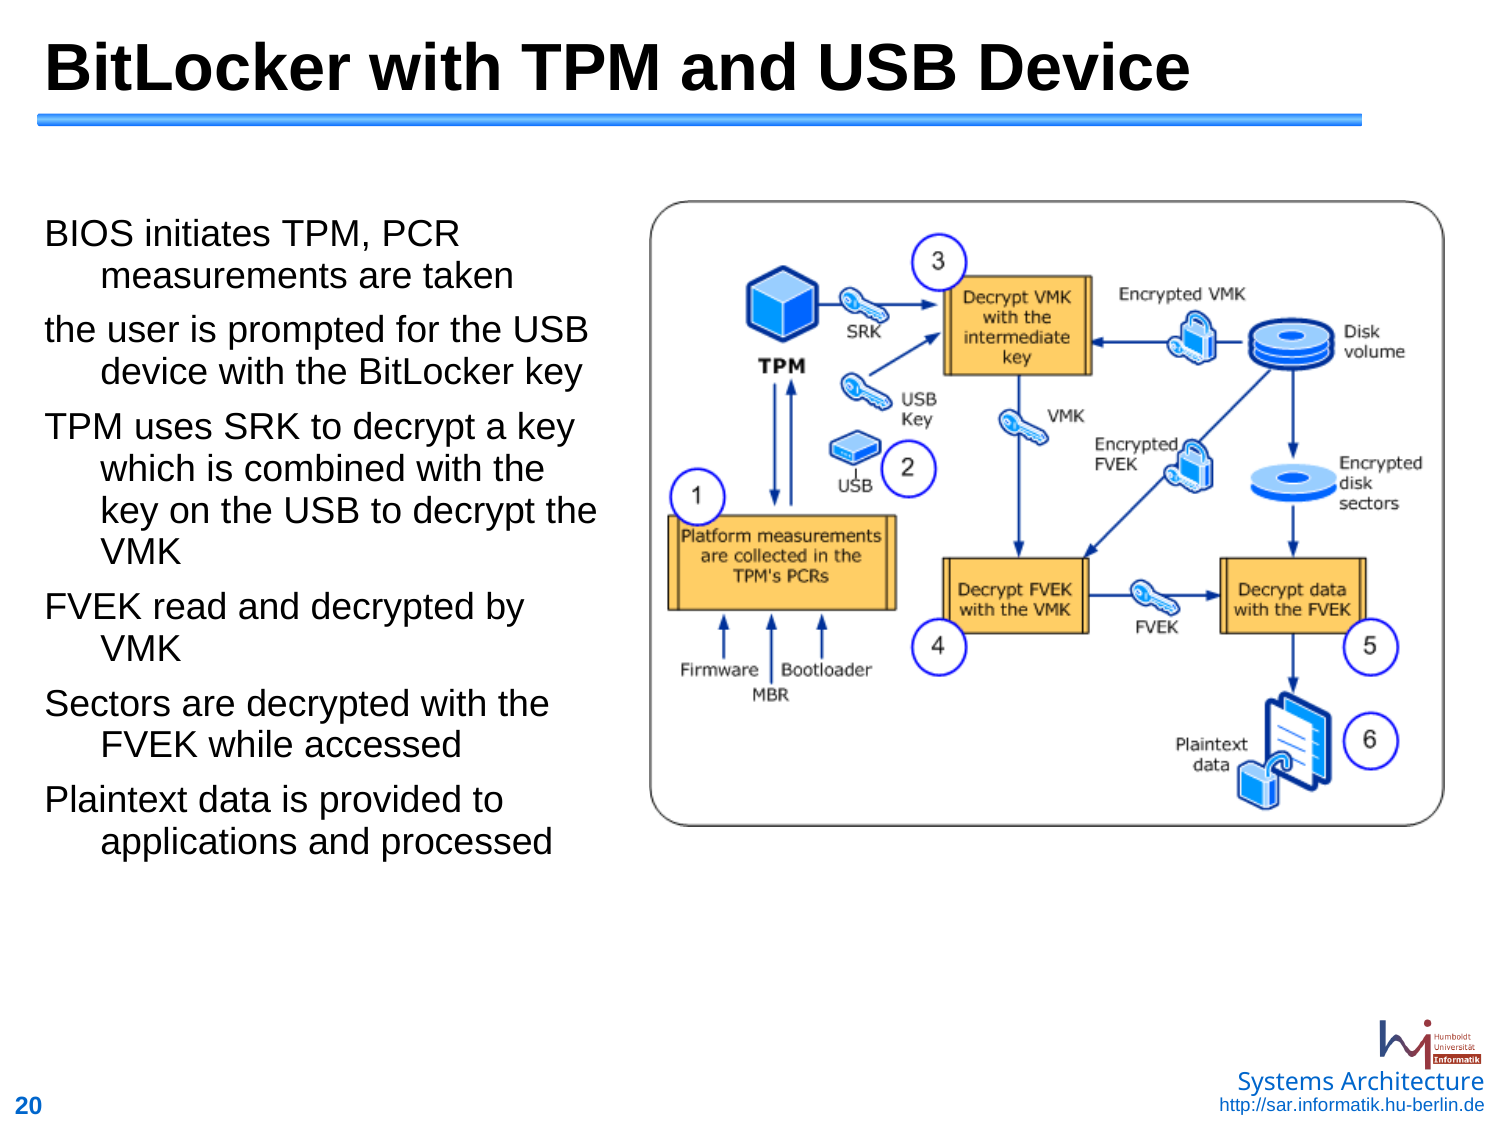

# BitLocker with TPM and USB Device
BIOS initiates TPM, PCR measurements are taken
the user is prompted for the USB device with the BitLocker key
TPM uses SRK to decrypt a key which is combined with the key on the USB to decrypt the VMK
FVEK read and decrypted by VMK
Sectors are decrypted with the FVEK while accessed
Plaintext data is provided to applications and processed